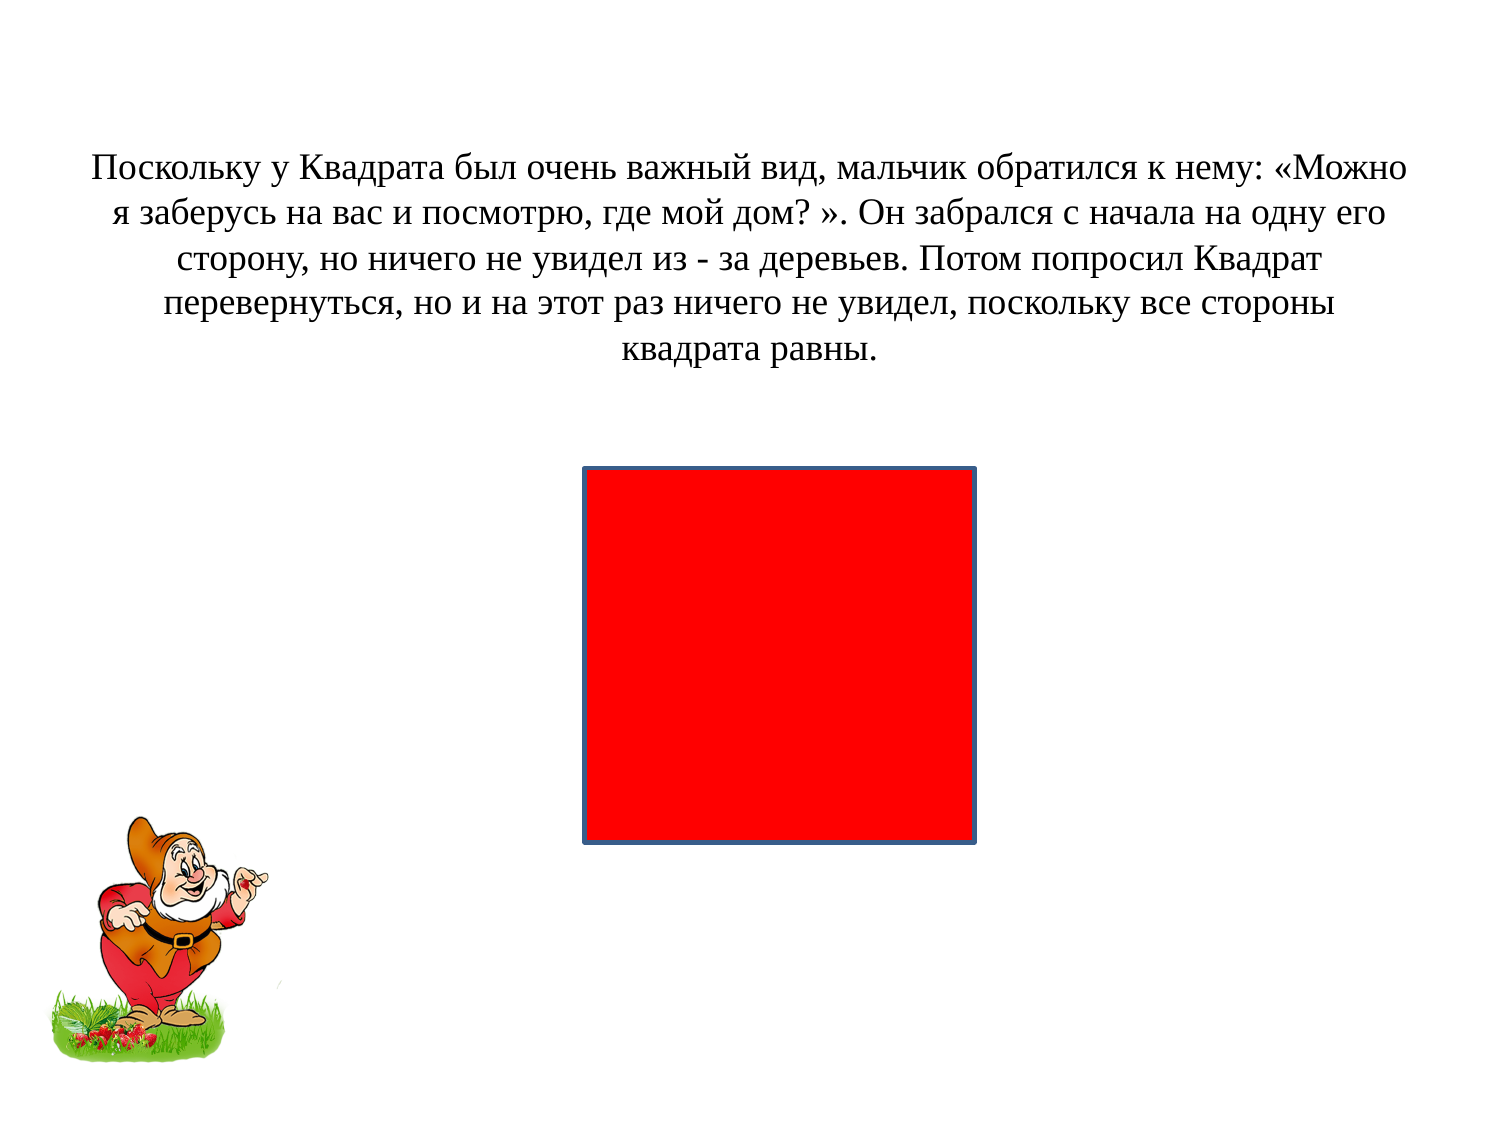

# Поскольку у Квадрата был очень важный вид, мальчик обратился к нему: «Можно я заберусь на вас и посмотрю, где мой дом? ». Он забрался с начала на одну его сторону, но ничего не увидел из - за деревьев. Потом попросил Квадрат перевернуться, но и на этот раз ничего не увидел, поскольку все стороны квадрата равны.